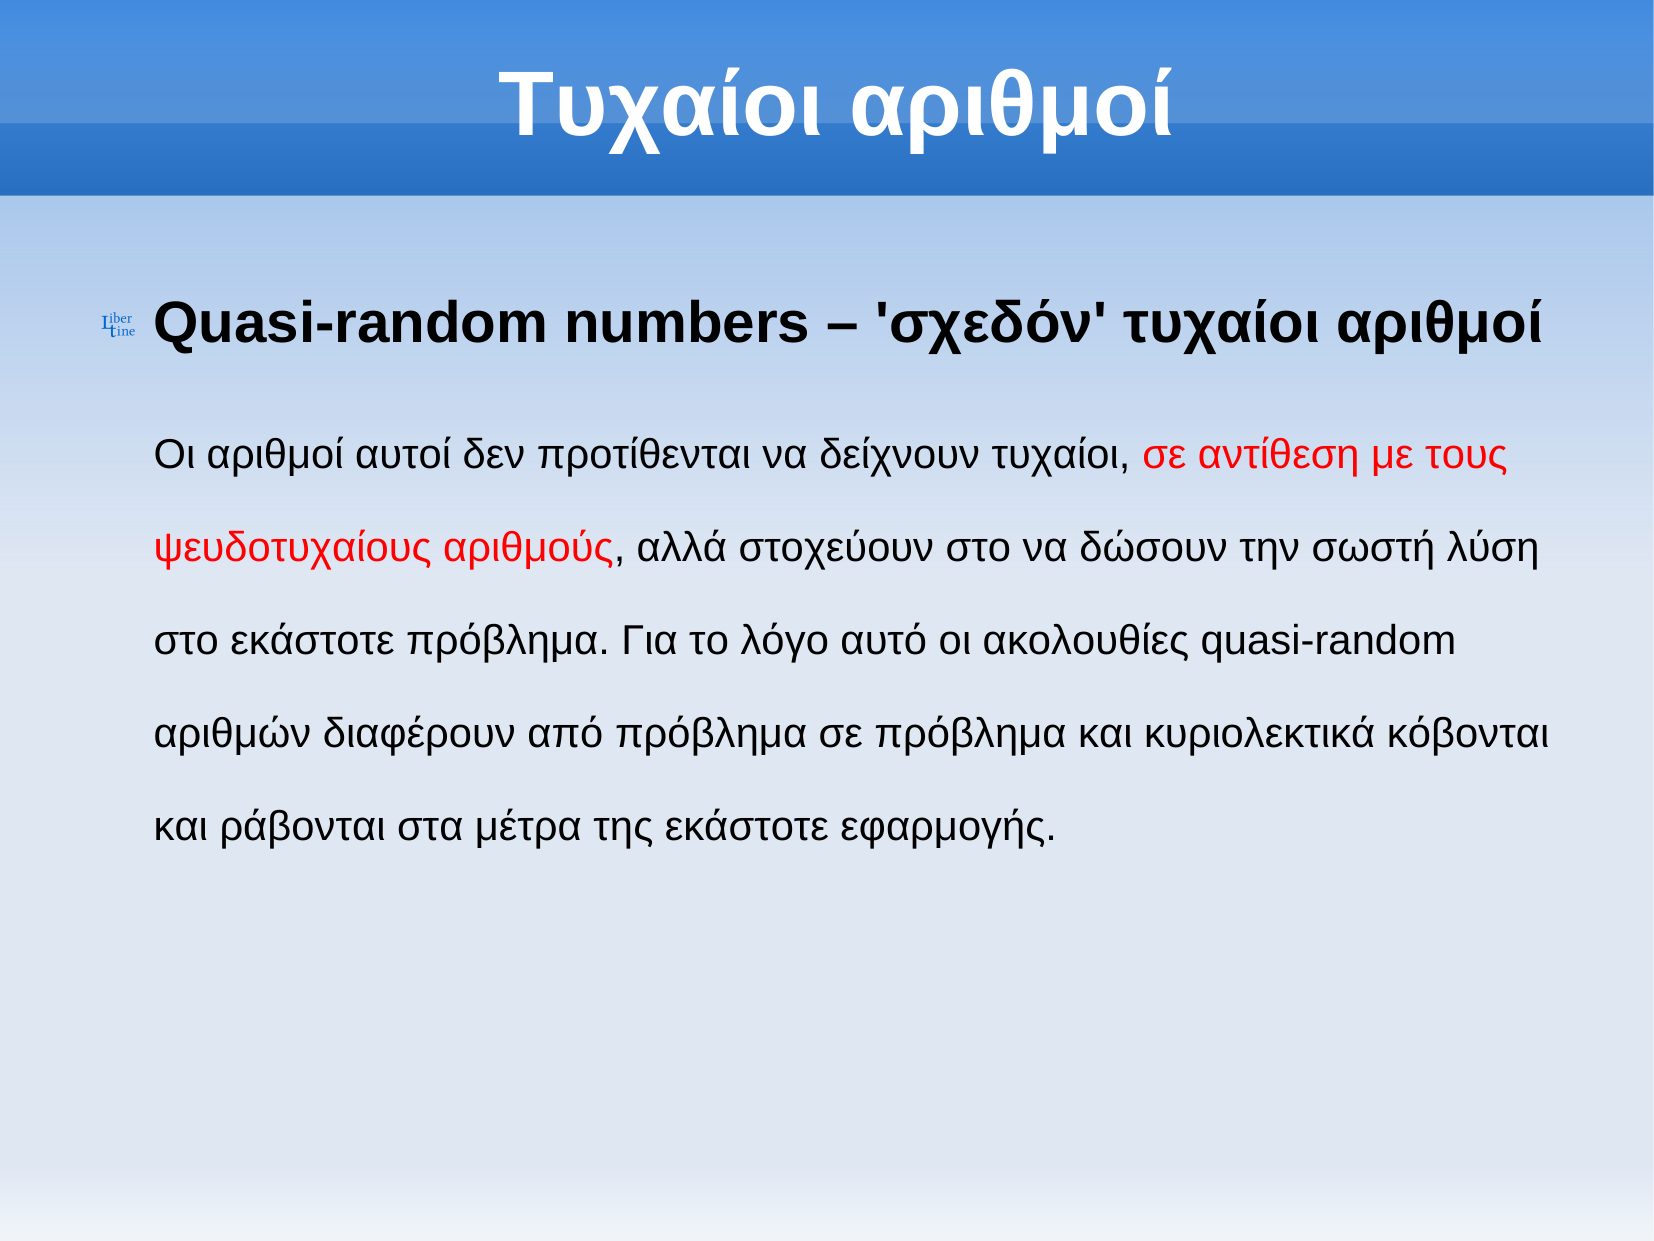

# Τυχαίοι αριθμοί
Quasi-random numbers – 'σχεδόν' τυχαίοι αριθμοί
Οι αριθμοί αυτοί δεν προτίθενται να δείχνουν τυχαίοι, σε αντίθεση με τους ψευδοτυχαίους αριθμούς, αλλά στοχεύουν στο να δώσουν την σωστή λύση στο εκάστοτε πρόβλημα. Για το λόγο αυτό οι ακολουθίες quasi-random αριθμών διαφέρουν από πρόβλημα σε πρόβλημα και κυριολεκτικά κόβονται και ράβονται στα μέτρα της εκάστοτε εφαρμογής.